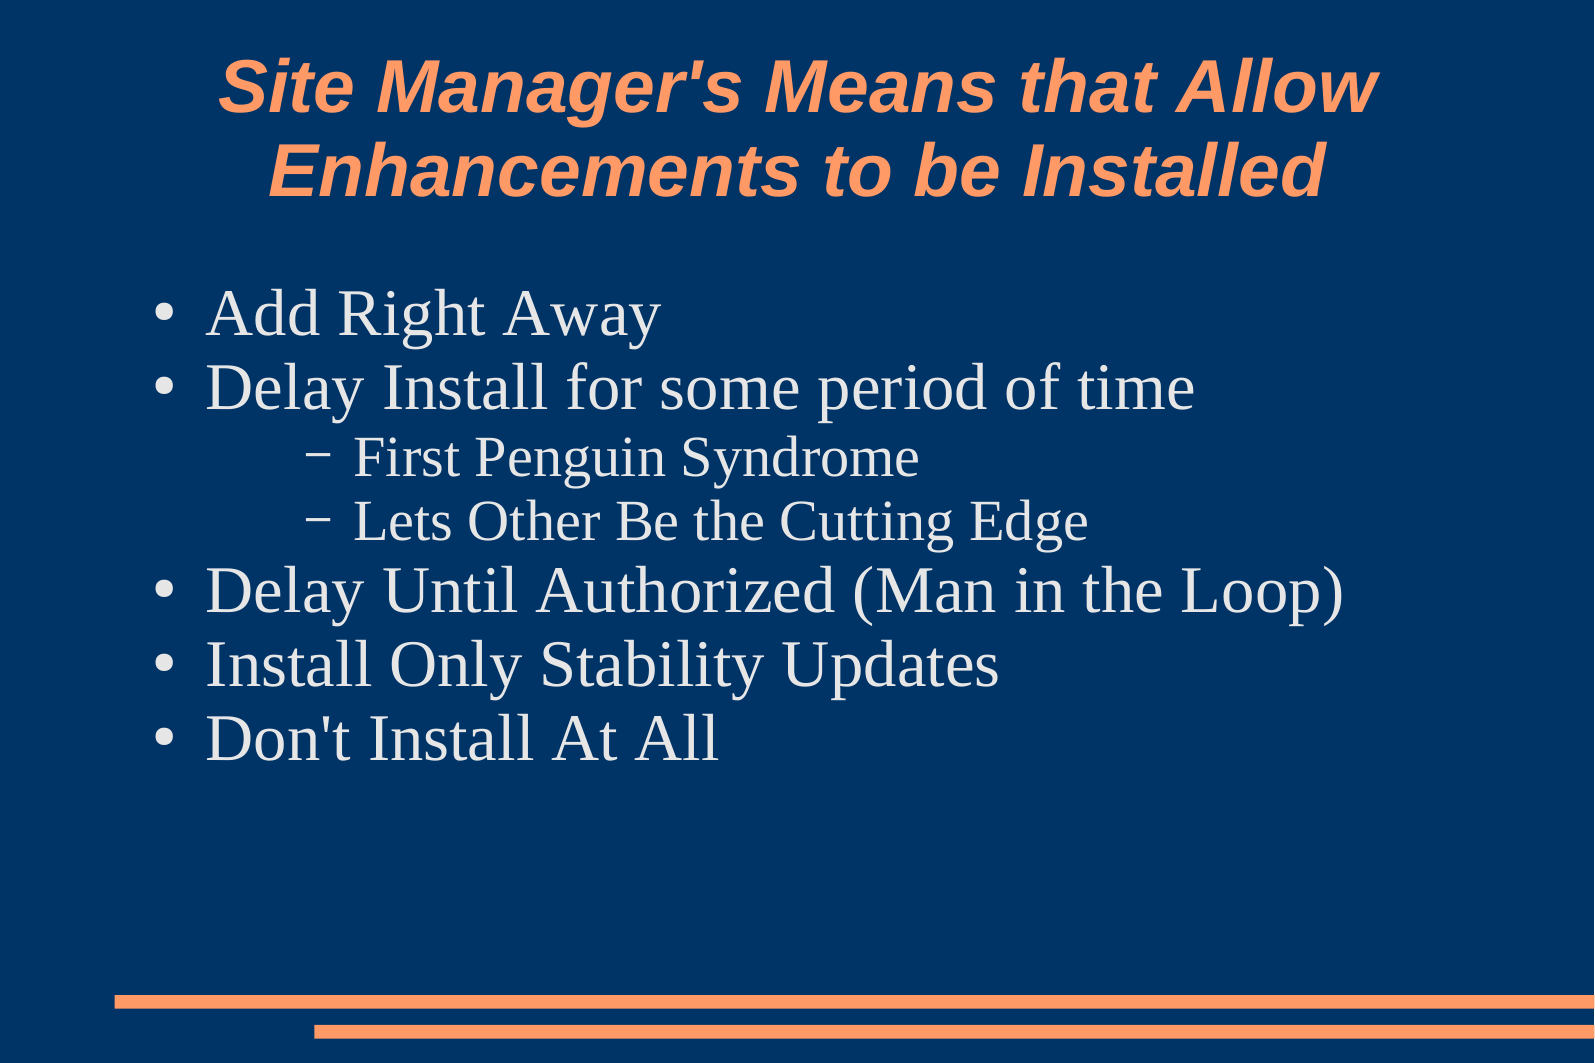

# Site Manager's Means that Allow Enhancements to be Installed
Add Right Away
Delay Install for some period of time
First Penguin Syndrome
Lets Other Be the Cutting Edge
Delay Until Authorized (Man in the Loop)
Install Only Stability Updates
Don't Install At All